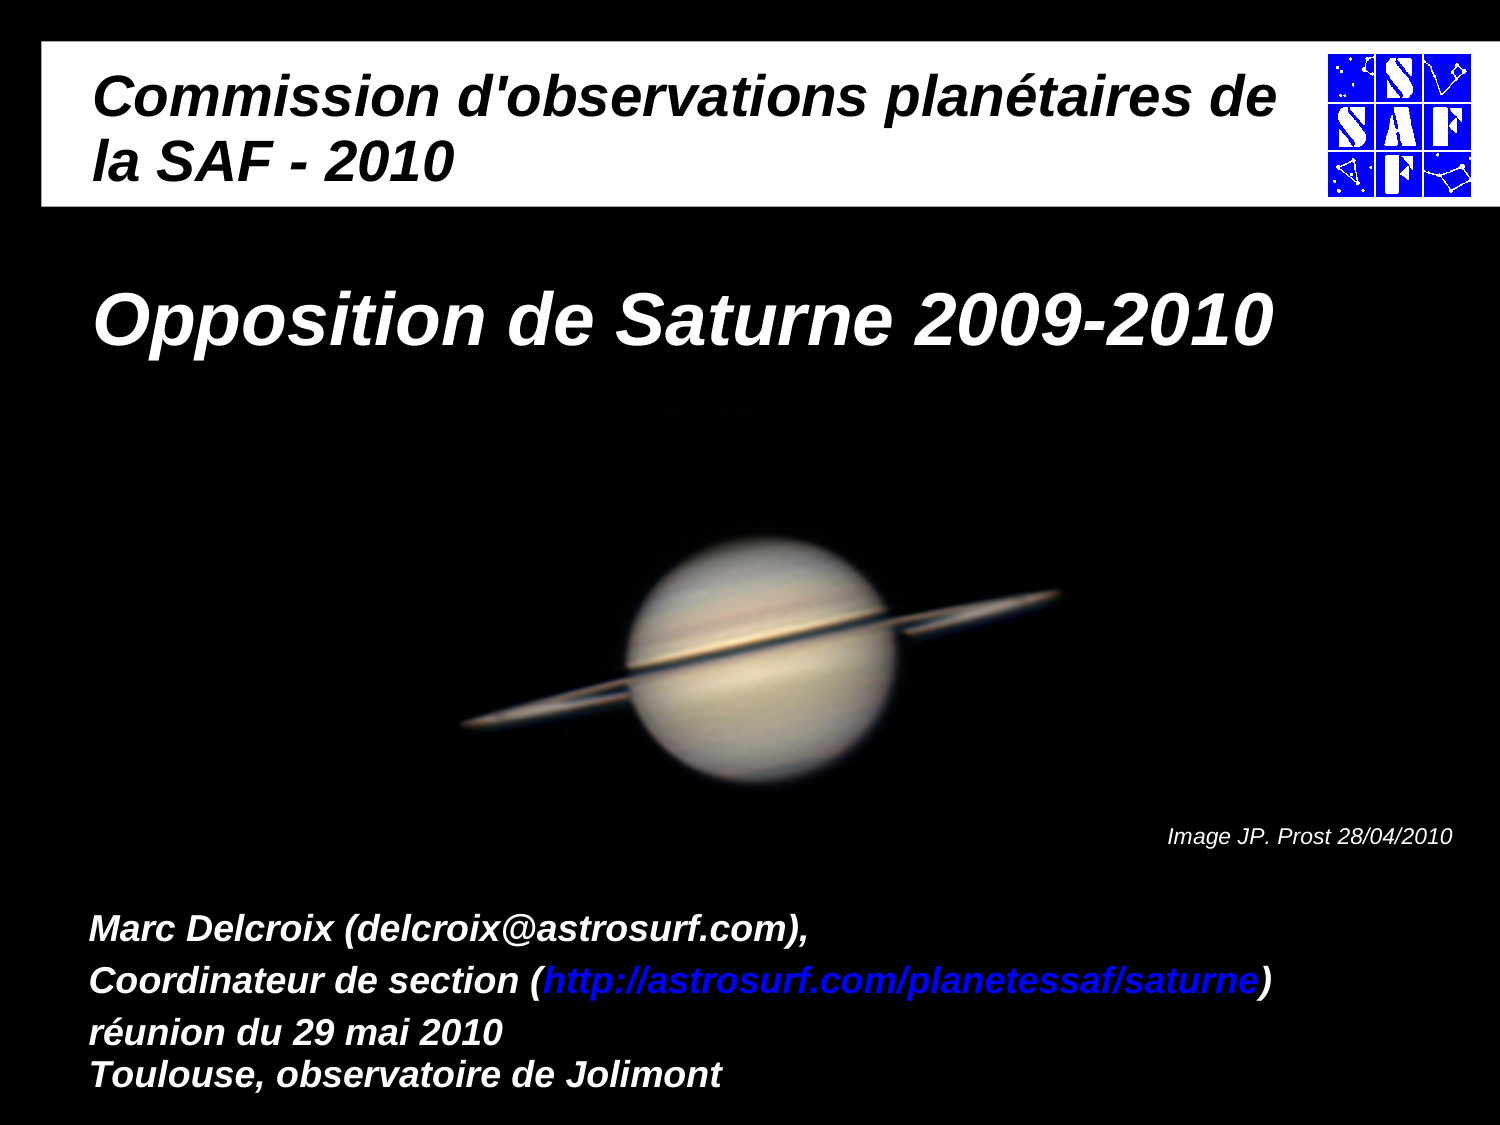

Commission d'observations planétaires de
la SAF - 2010
Opposition de Saturne 2009-2010
Image JP. Prost 28/04/2010
Marc Delcroix (delcroix@astrosurf.com),
Coordinateur de section (http://astrosurf.com/planetessaf/saturne)
réunion du 29 mai 2010
Toulouse, observatoire de Jolimont